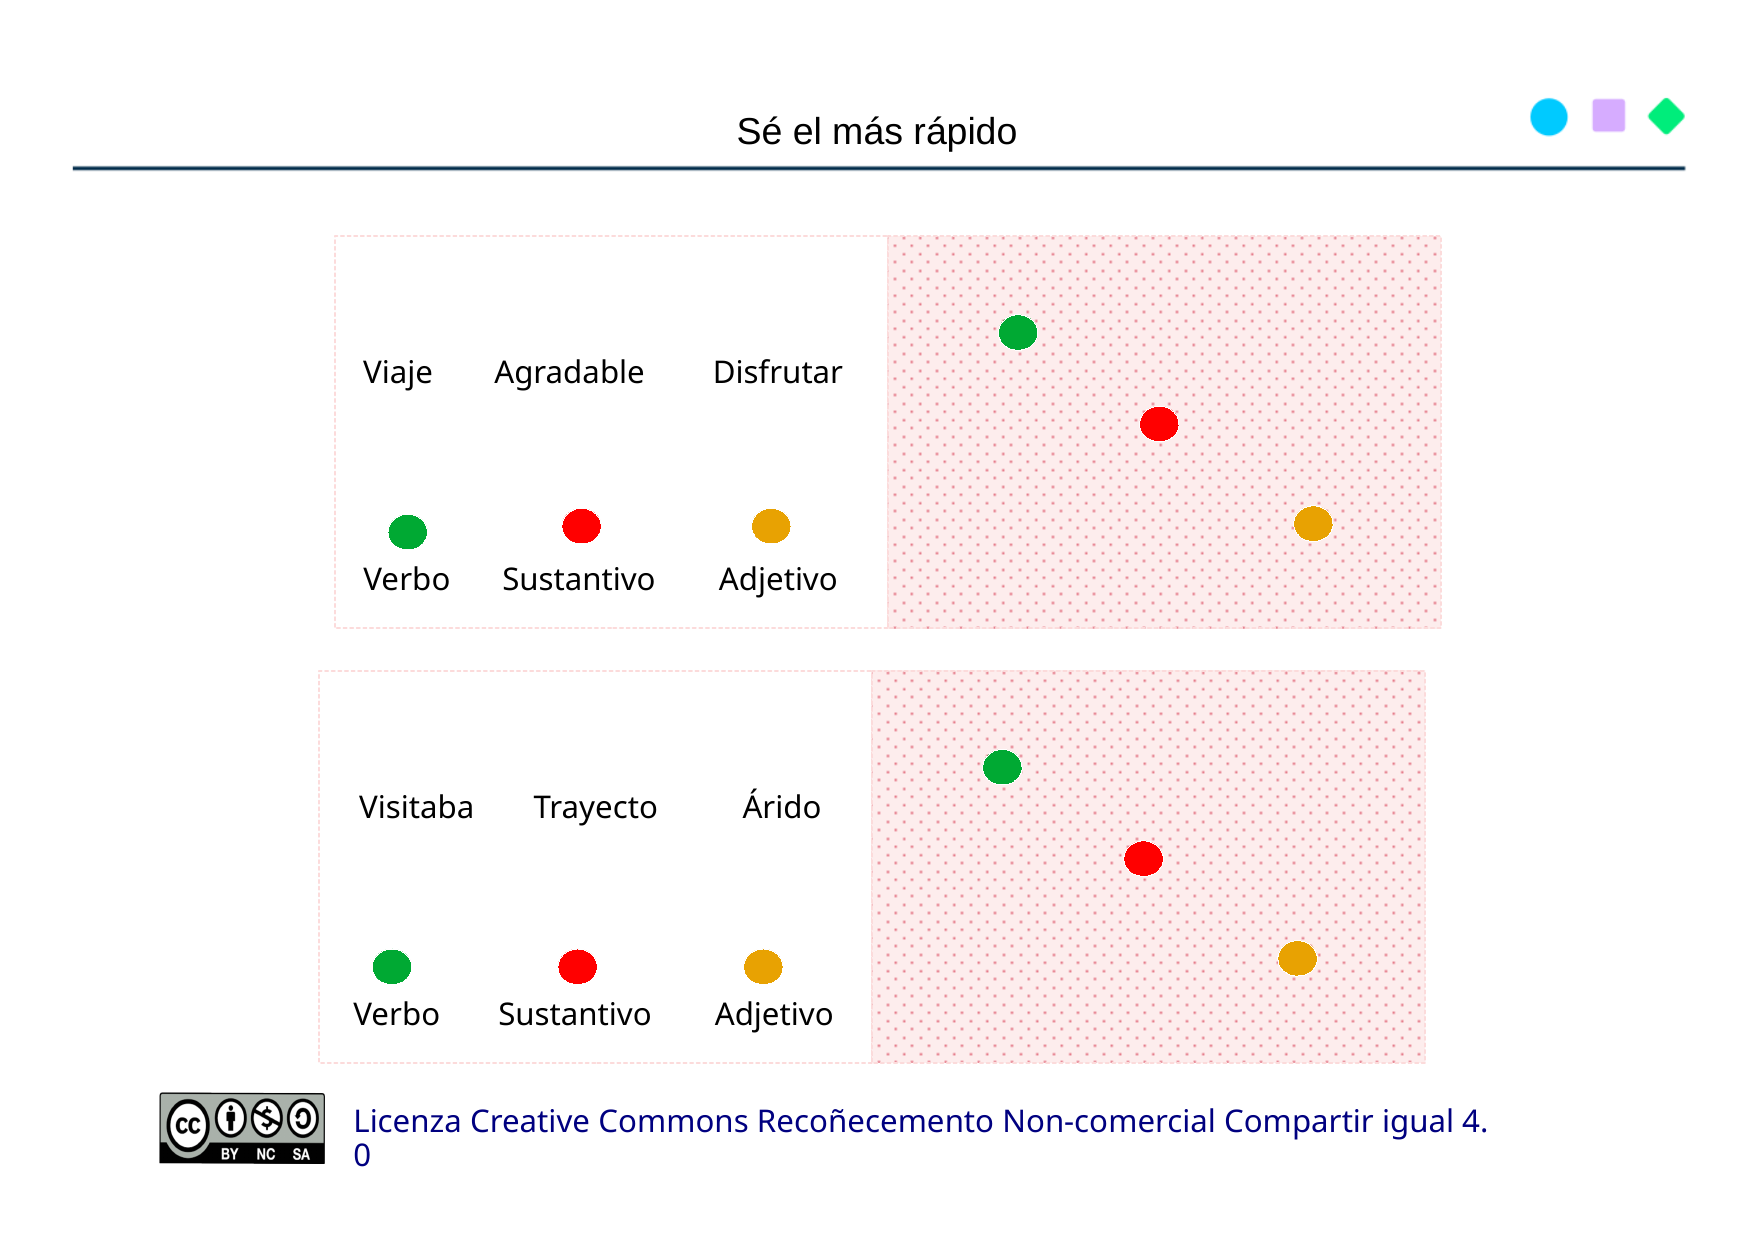

Sé el más rápido
Viaje
Agradable
Disfrutar
Verbo
Sustantivo
Adjetivo
Visitaba
Trayecto
Árido
Verbo
Sustantivo
Adjetivo
Licenza Creative Commons Recoñecemento Non-comercial Compartir igual 4.0